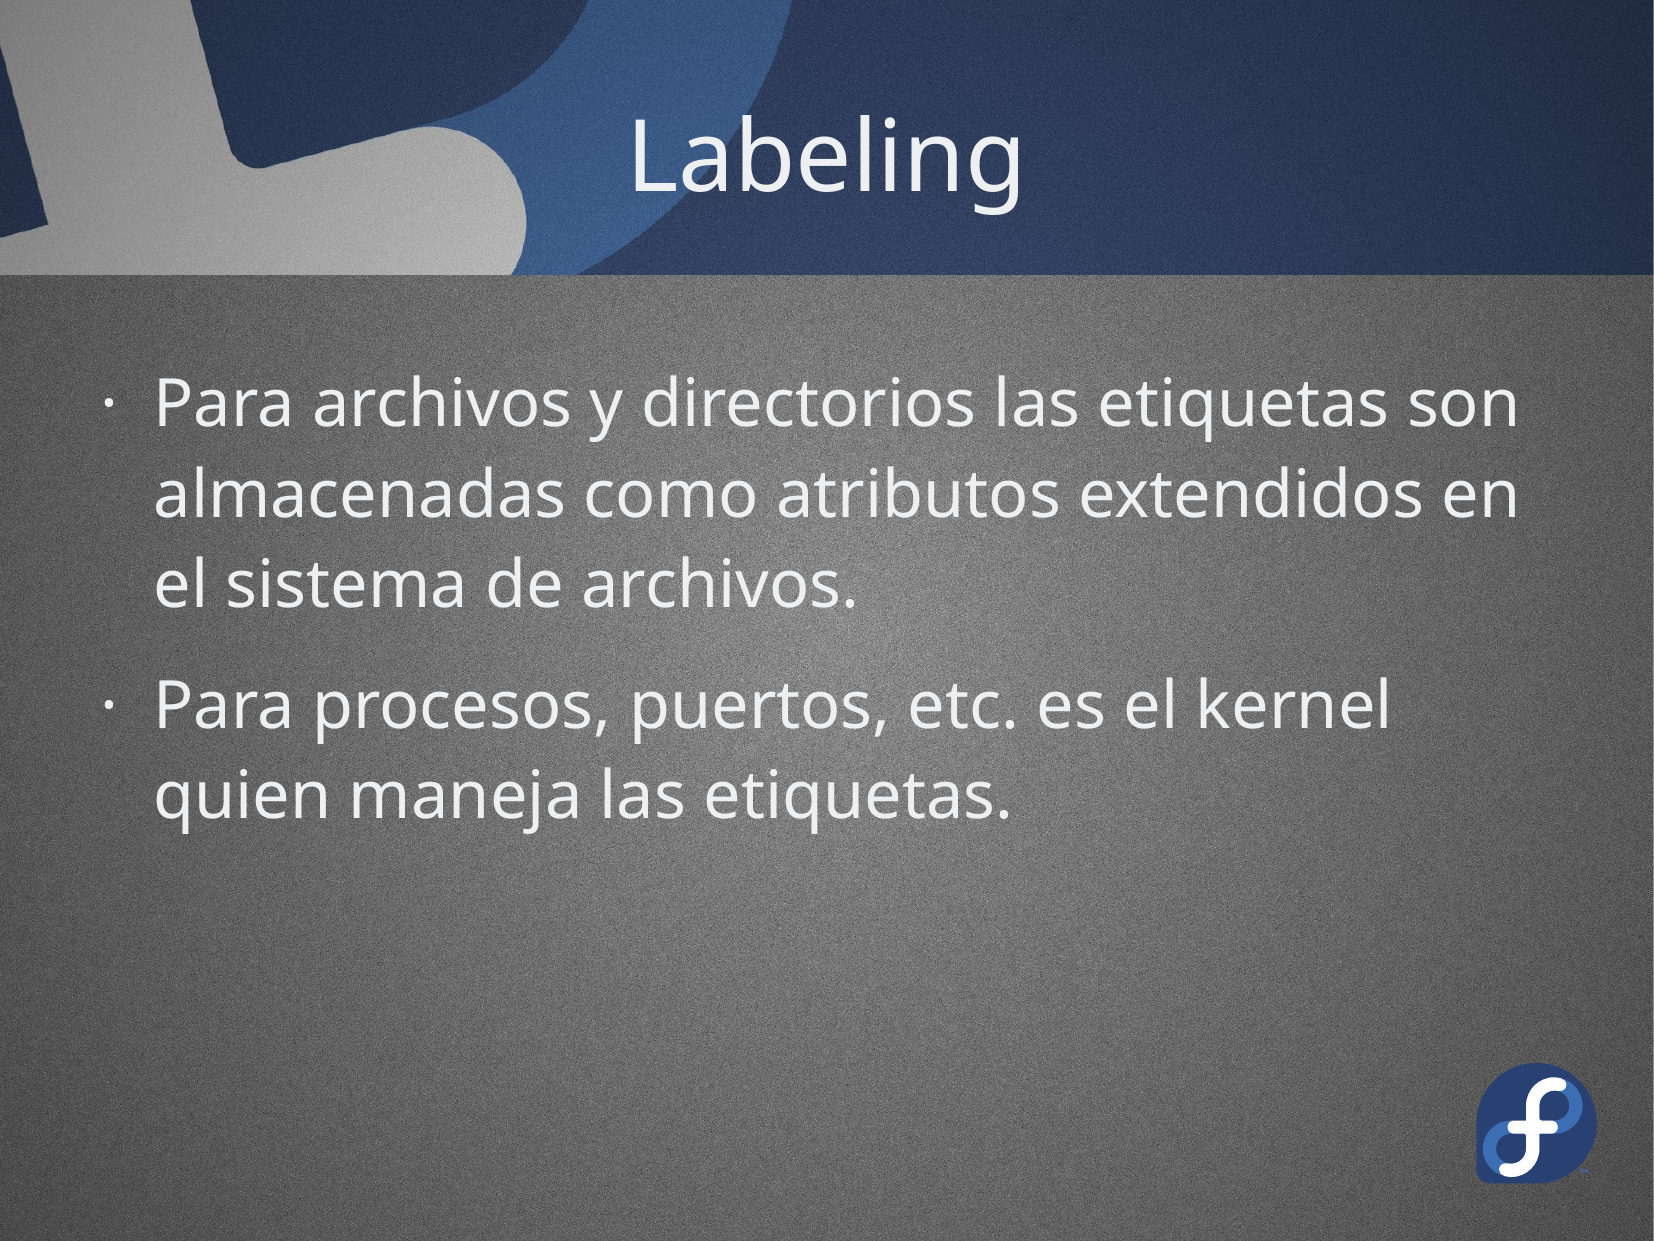

# Labeling
Para archivos y directorios las etiquetas son almacenadas como atributos extendidos en el sistema de archivos.
Para procesos, puertos, etc. es el kernel quien maneja las etiquetas.